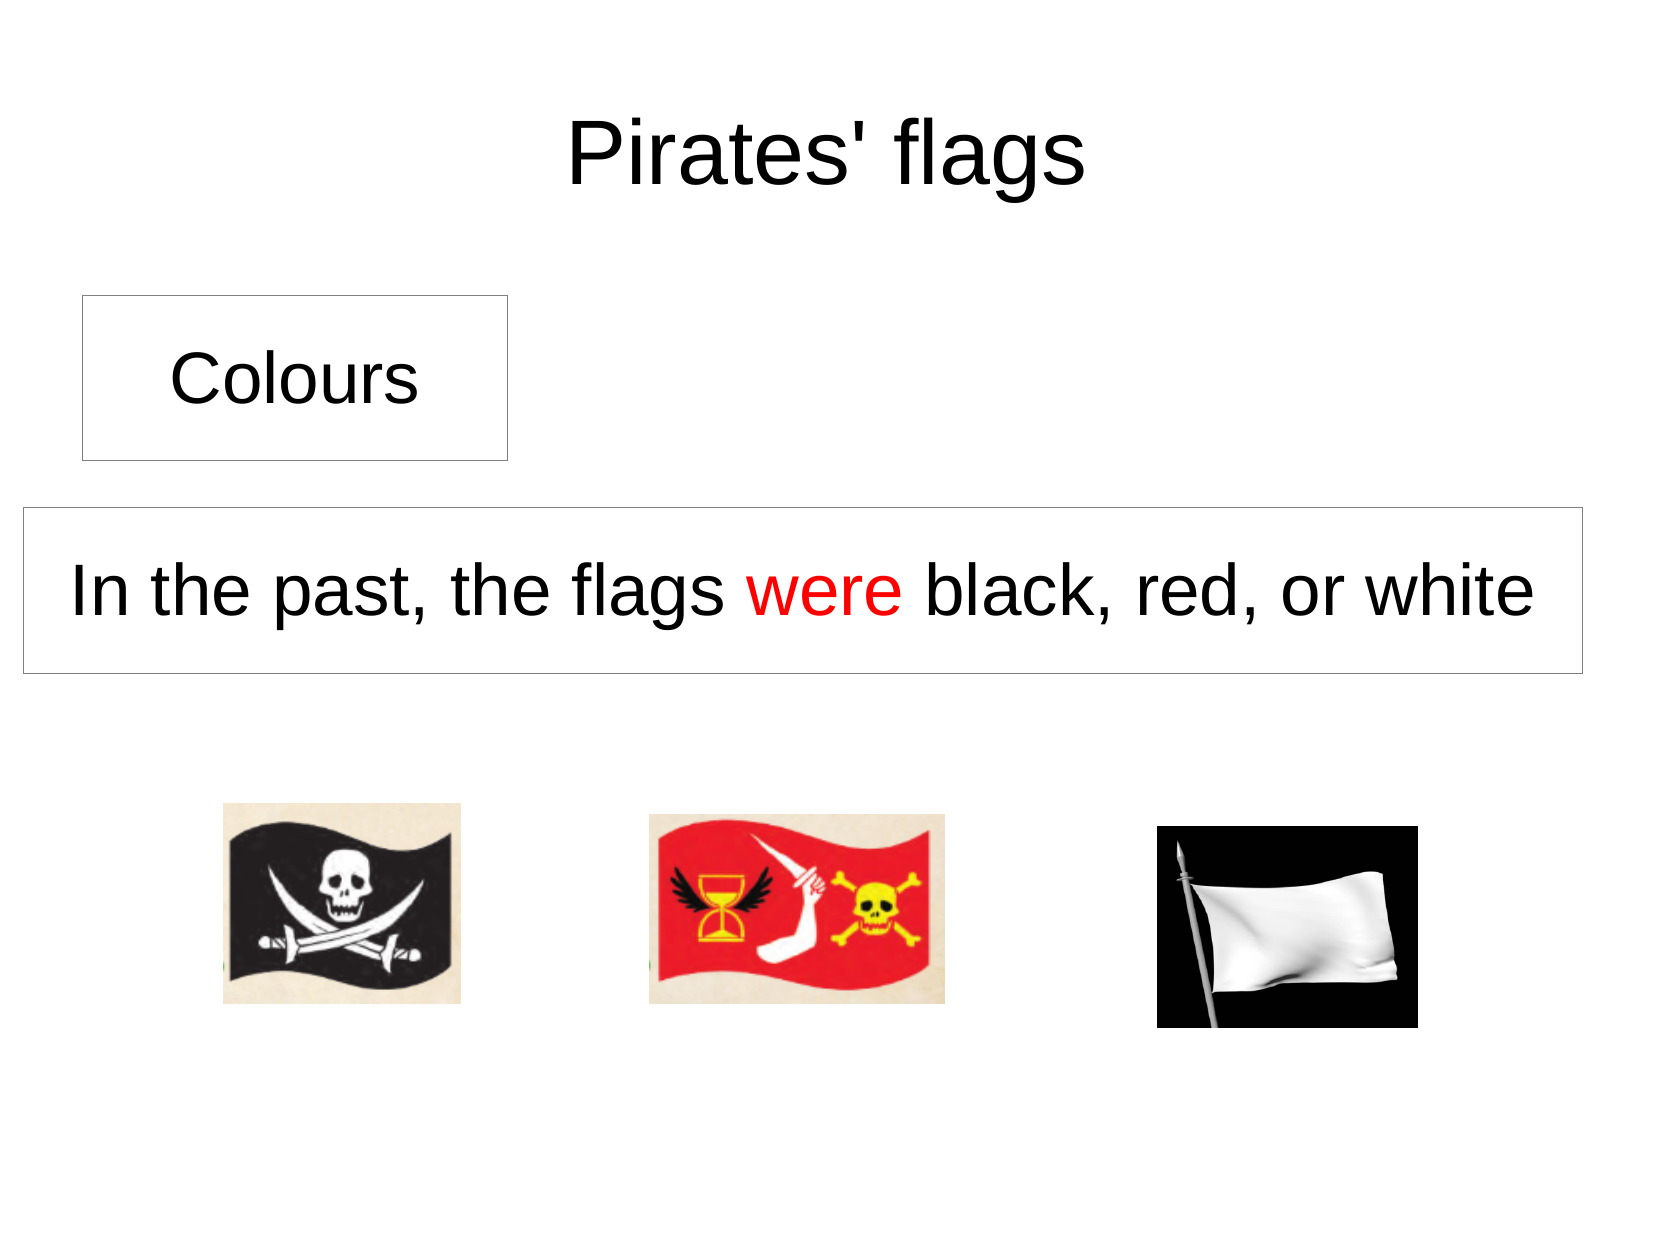

# Pirates' flags
Colours
In the past, the flags were black, red, or white